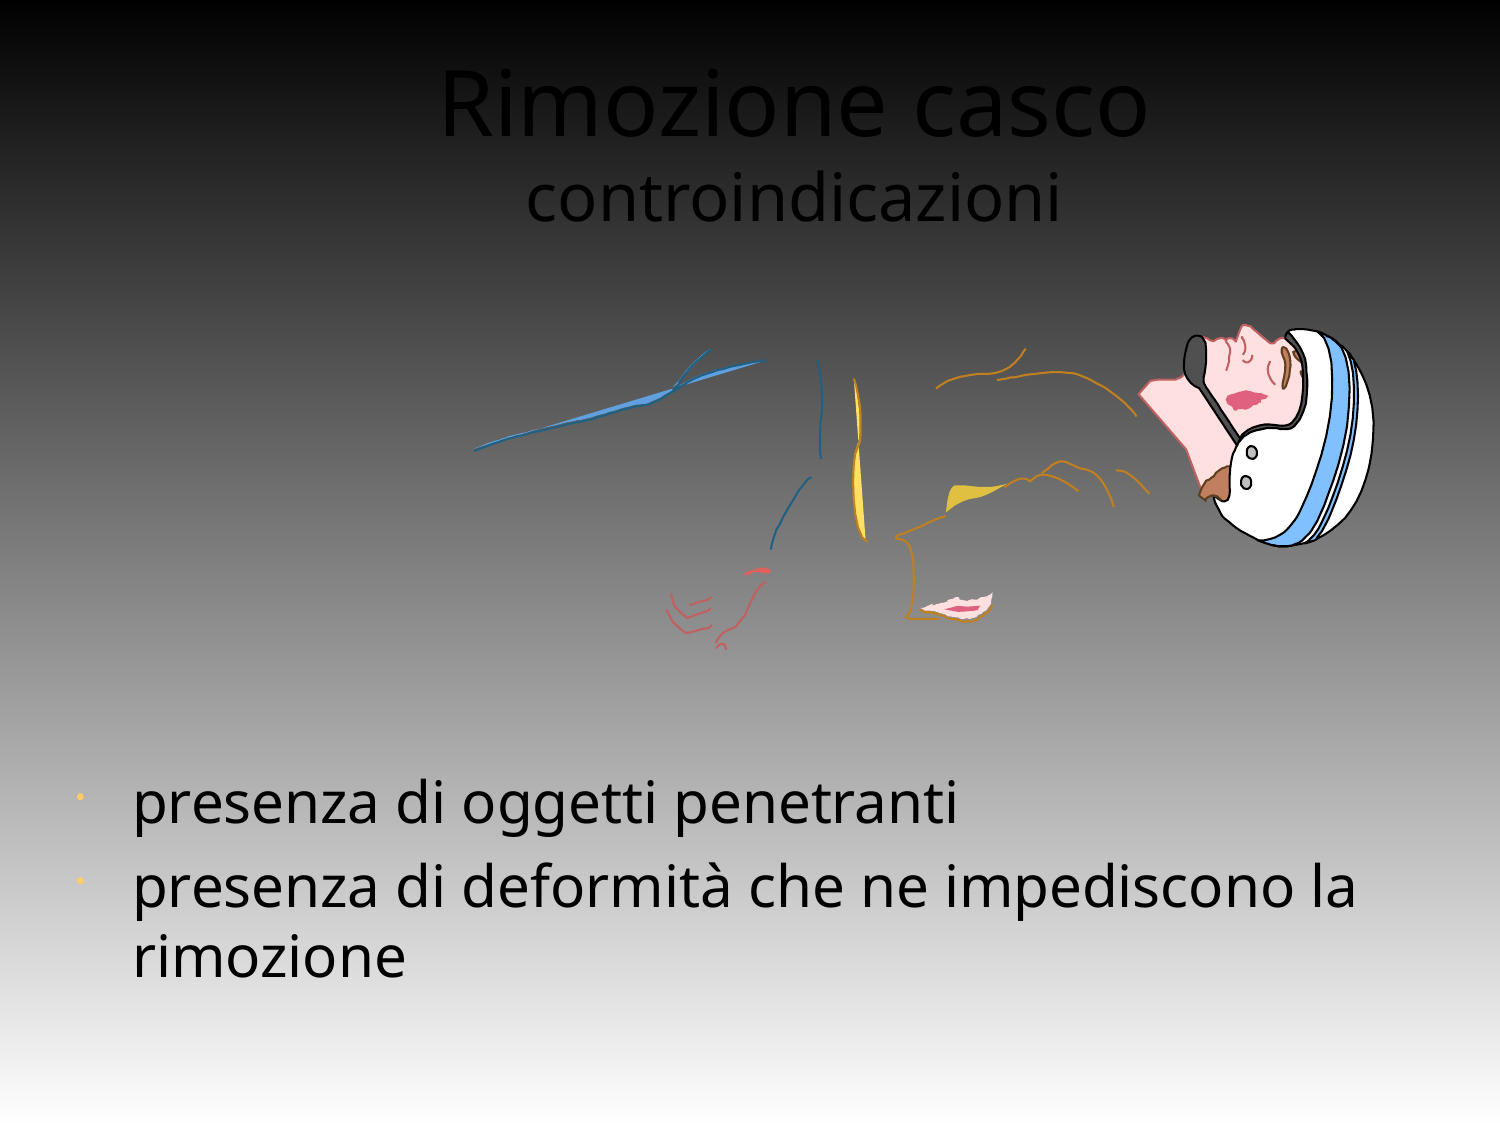

# Rimozione casco controindicazioni
presenza di oggetti penetranti
presenza di deformità che ne impediscono la rimozione